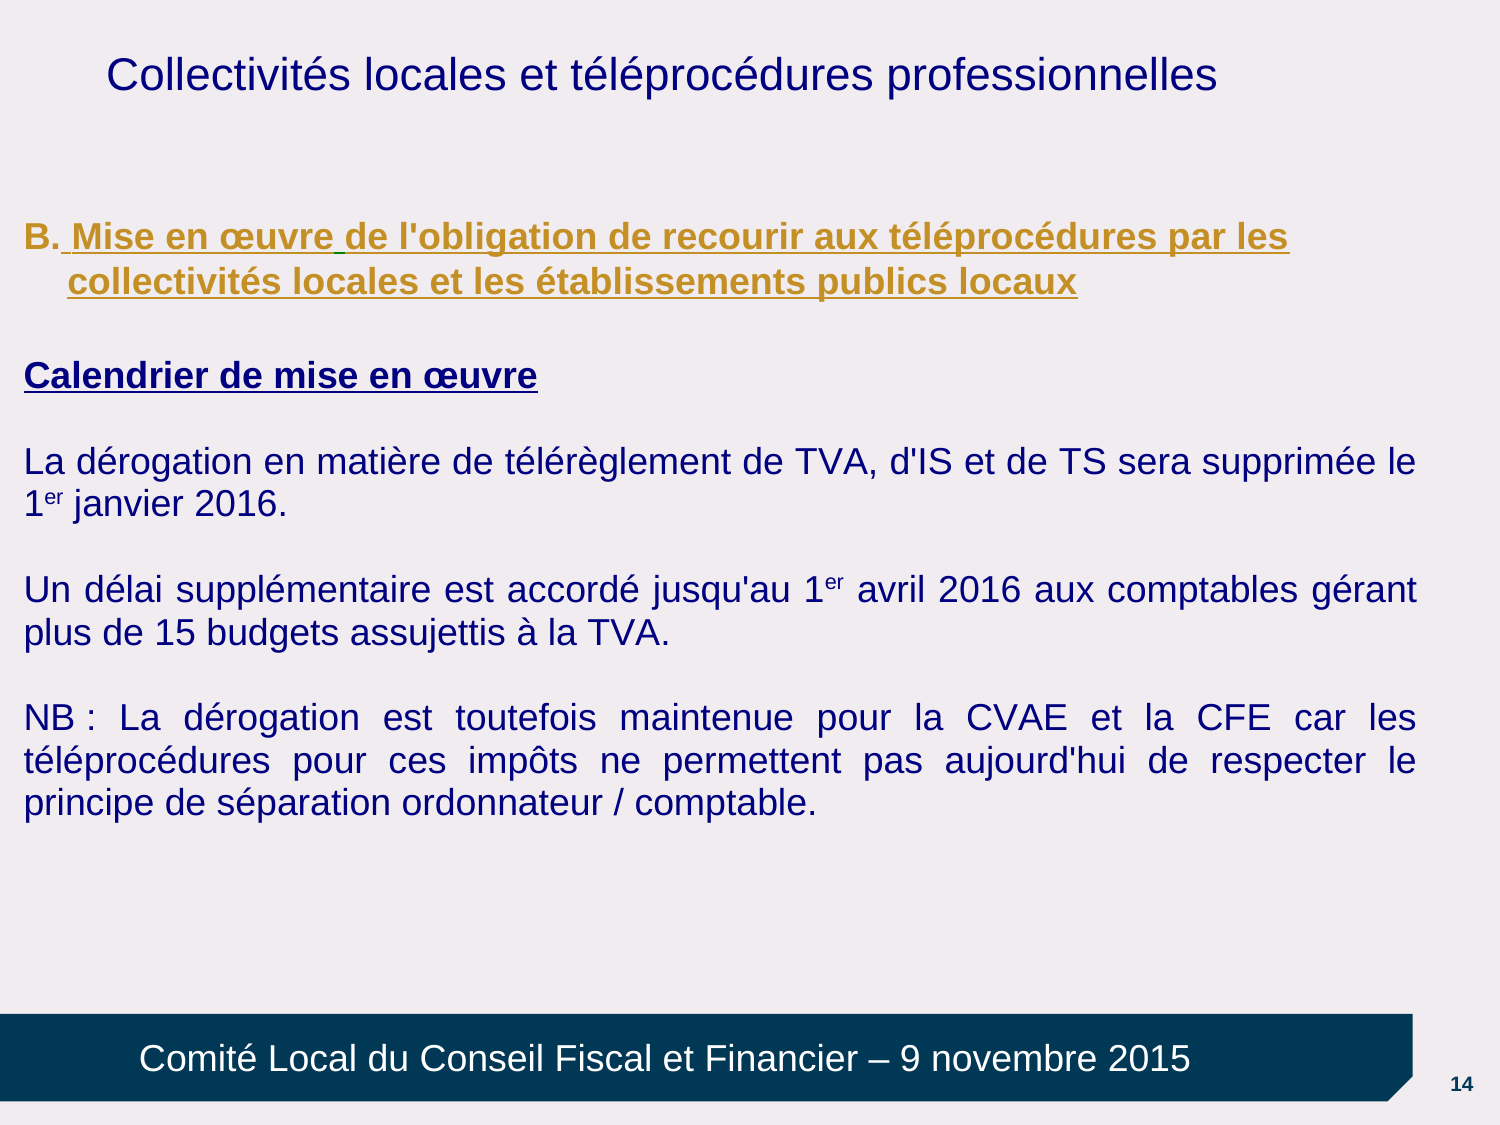

Collectivités locales et téléprocédures professionnelles
# B. Mise en œuvre de l'obligation de recourir aux téléprocédures par les collectivités locales et les établissements publics locaux
Calendrier de mise en œuvre
La dérogation en matière de télérèglement de TVA, d'IS et de TS sera supprimée le 1er janvier 2016.
Un délai supplémentaire est accordé jusqu'au 1er avril 2016 aux comptables gérant plus de 15 budgets assujettis à la TVA.
NB : La dérogation est toutefois maintenue pour la CVAE et la CFE car les téléprocédures pour ces impôts ne permettent pas aujourd'hui de respecter le principe de séparation ordonnateur / comptable.